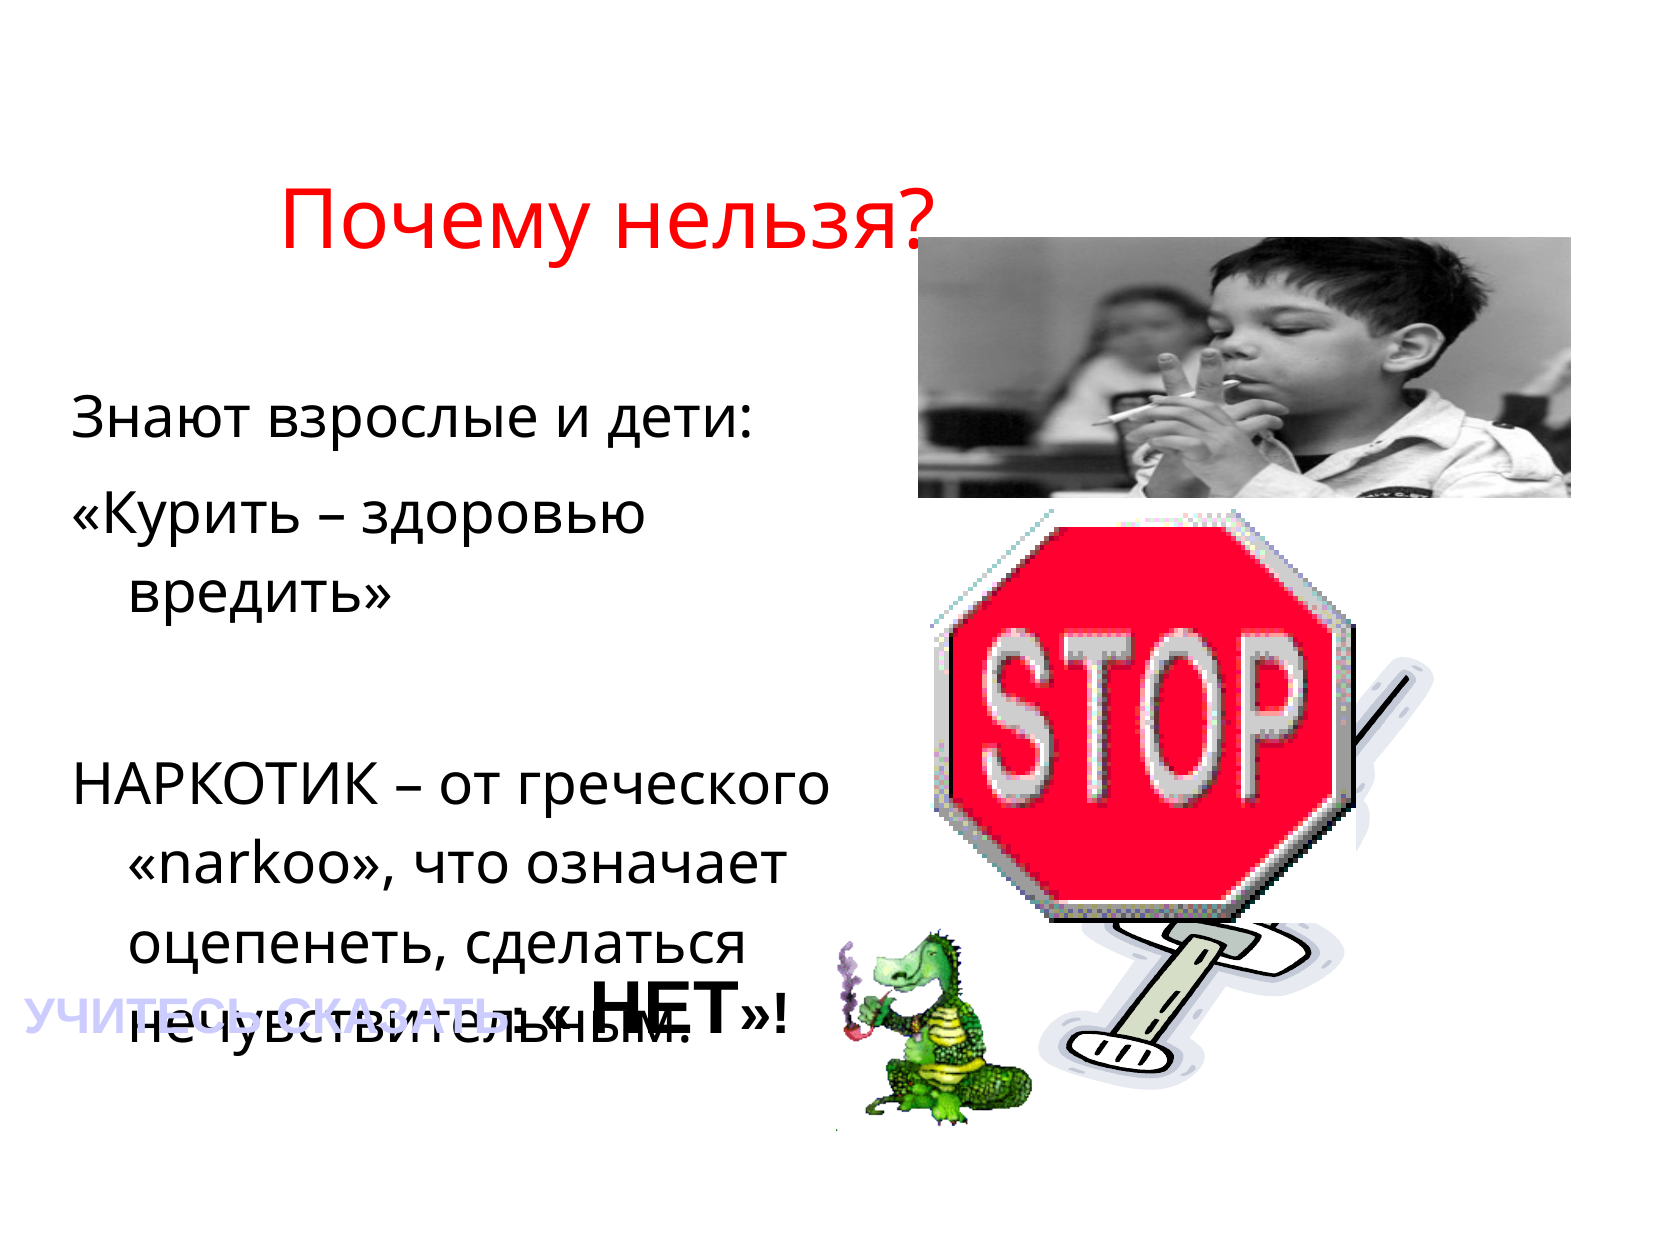

Почему нельзя?
#
Знают взрослые и дети:
«Курить – здоровью вредить»
НАРКОТИК – от греческого «narkoo», что означает оцепенеть, сделаться нечувствительным.
УЧИТЕСЬ СКАЗАТЬ: « НЕТ»!